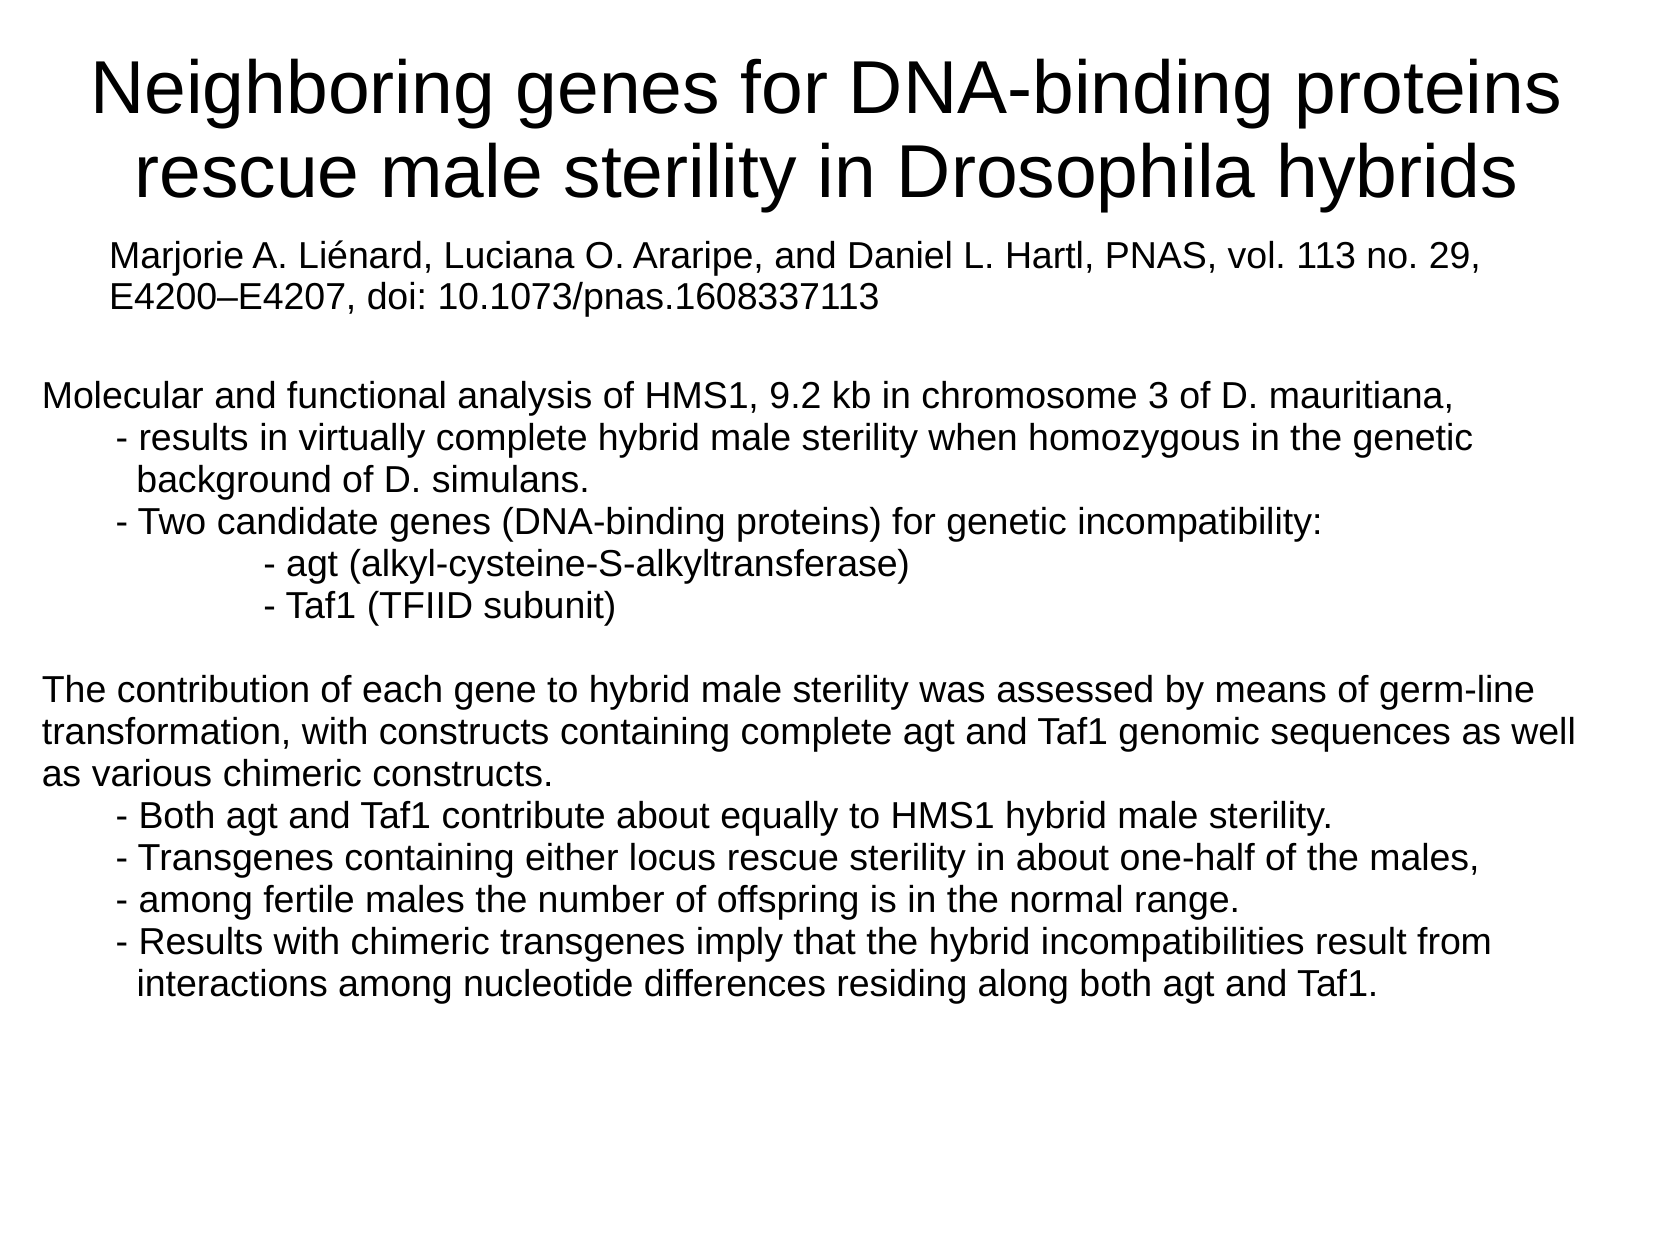

# Neighboring genes for DNA-binding proteins rescue male sterility in Drosophila hybrids
Marjorie A. Liénard, Luciana O. Araripe, and Daniel L. Hartl, PNAS, vol. 113 no. 29, E4200–E4207, doi: 10.1073/pnas.1608337113
Molecular and functional analysis of HMS1, 9.2 kb in chromosome 3 of D. mauritiana,
	- results in virtually complete hybrid male sterility when homozygous in the genetic
 	 background of D. simulans.
	- Two candidate genes (DNA-binding proteins) for genetic incompatibility:
			- agt (alkyl-cysteine-S-alkyltransferase)
			- Taf1 (TFIID subunit)
The contribution of each gene to hybrid male sterility was assessed by means of germ-line transformation, with constructs containing complete agt and Taf1 genomic sequences as well as various chimeric constructs.
	- Both agt and Taf1 contribute about equally to HMS1 hybrid male sterility.
	- Transgenes containing either locus rescue sterility in about one-half of the males,
	- among fertile males the number of offspring is in the normal range.
	- Results with chimeric transgenes imply that the hybrid incompatibilities result from
	 interactions among nucleotide differences residing along both agt and Taf1.